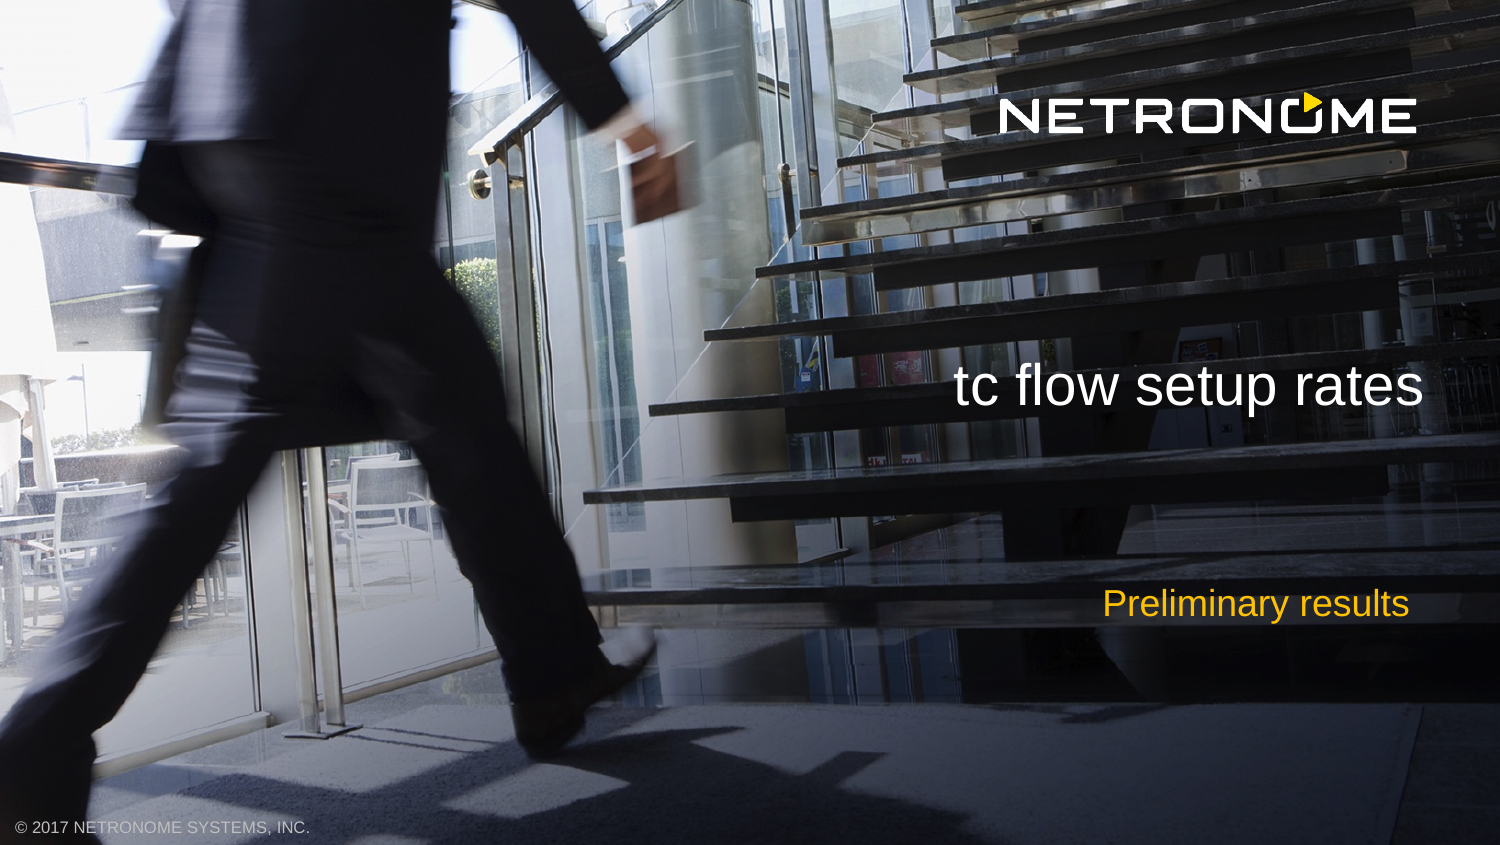

tc flow setup rates
# Preliminary results